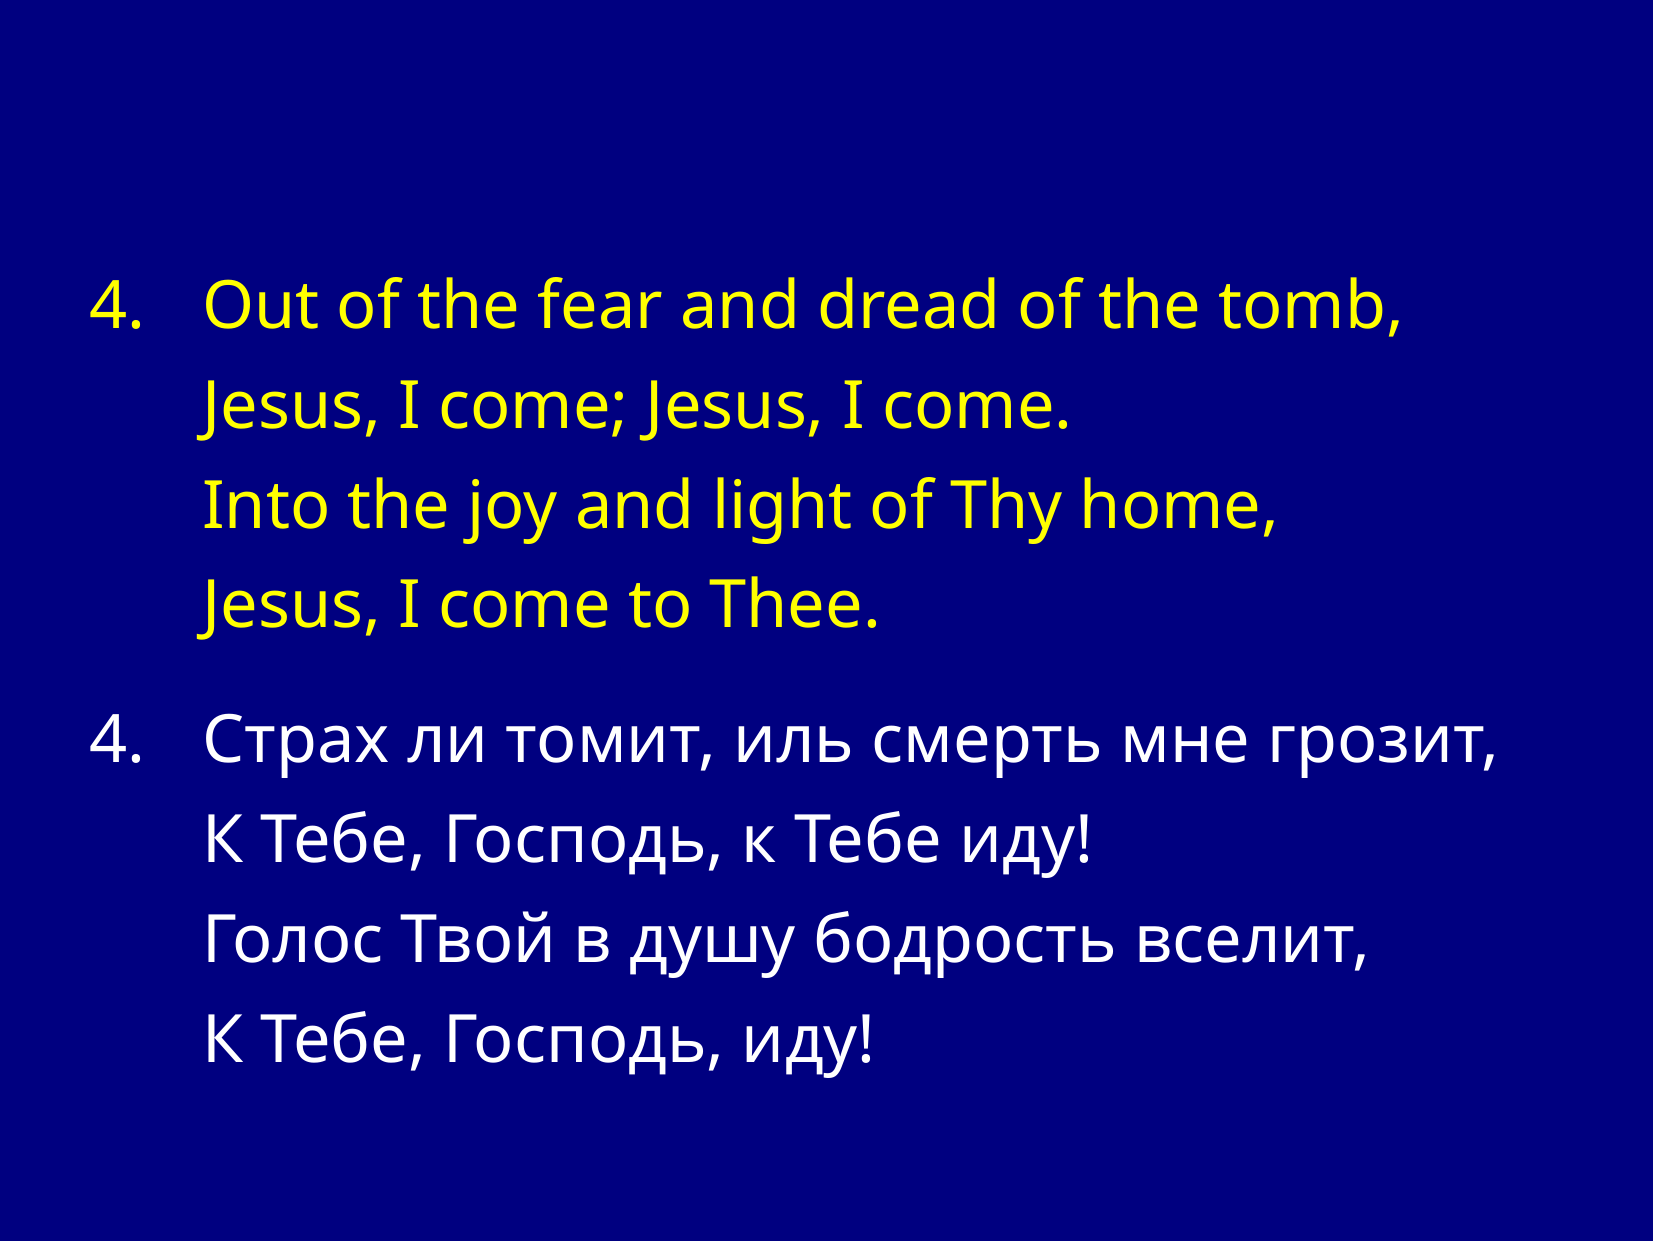

4.	Out of the fear and dread of the tomb,
	Jesus, I come; Jesus, I come.
	Into the joy and light of Thy home,
	Jesus, I come to Thee.
4.	Страх ли томит, иль смерть мне грозит,
	К Тебе, Господь, к Тебе иду!
	Голос Твой в душу бодрость вселит,
	К Тебе, Господь, иду!